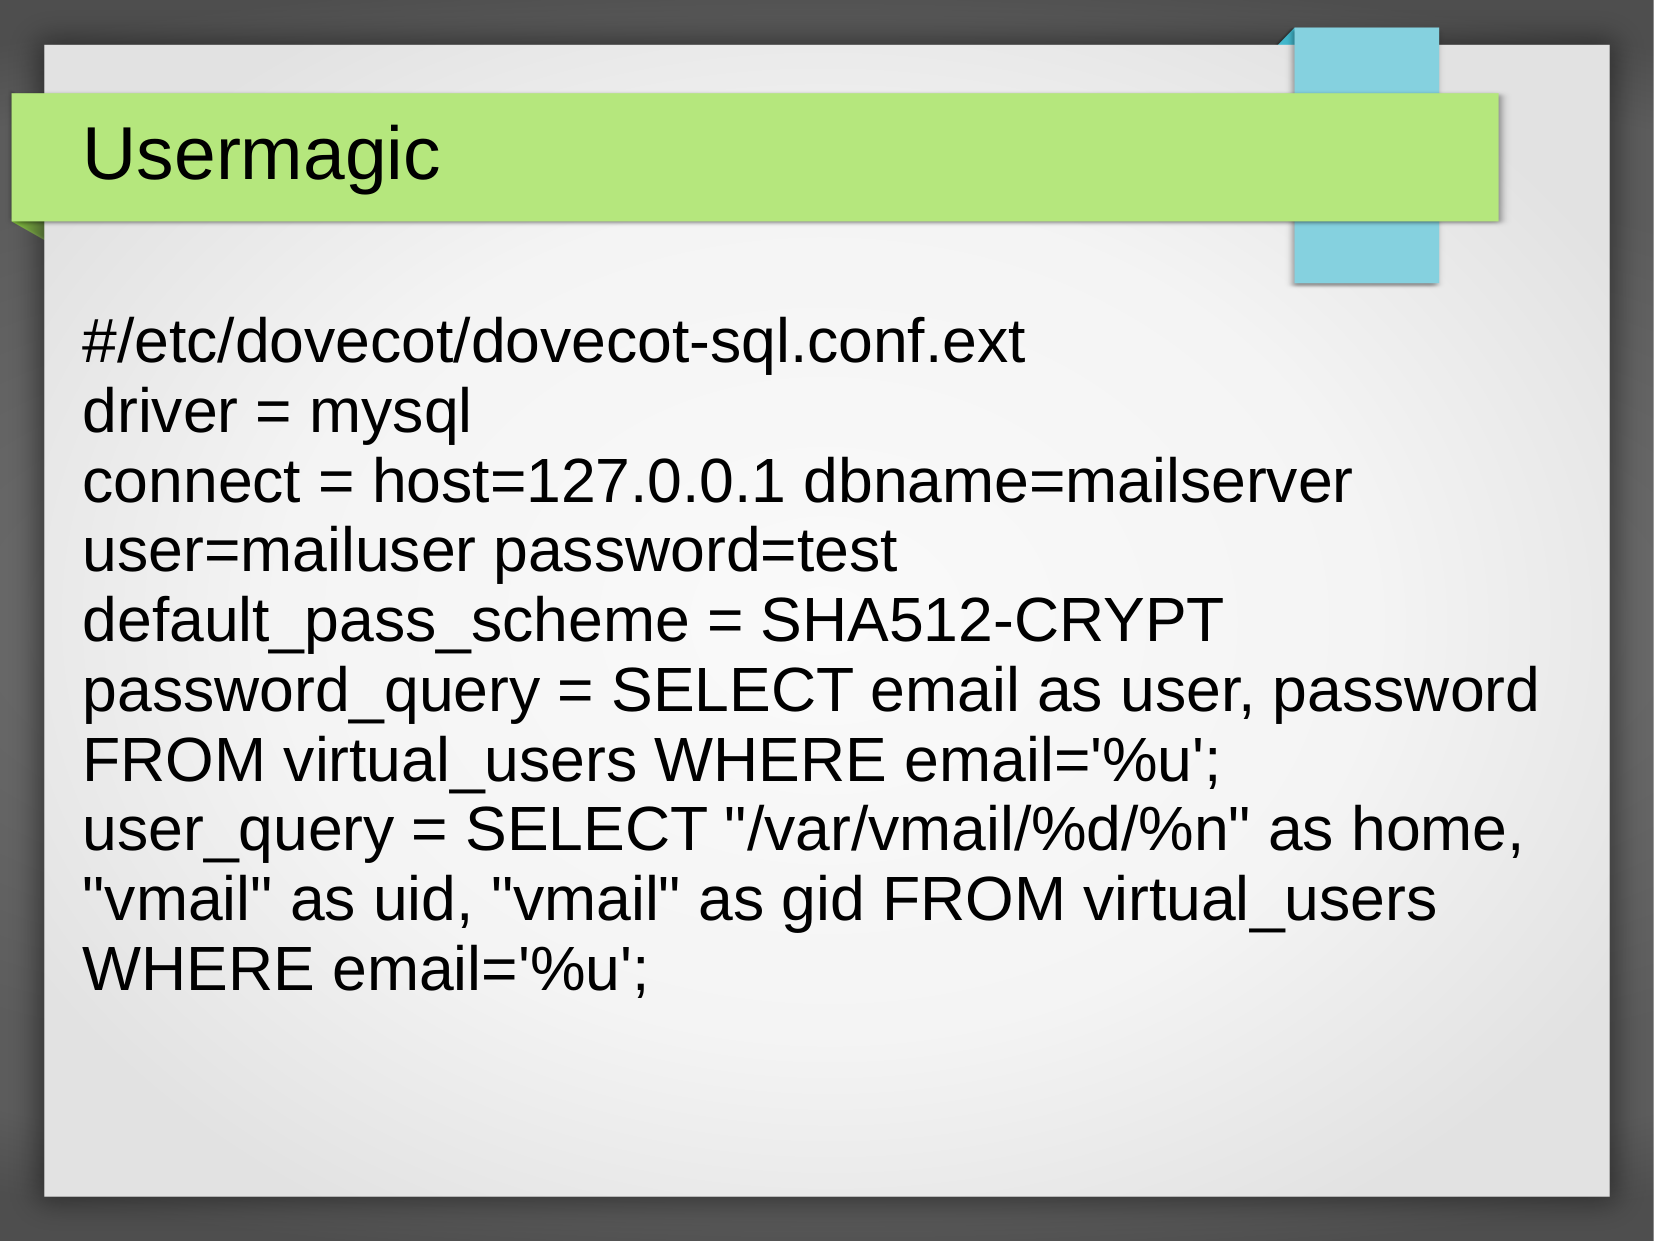

# Usermagic
#/etc/dovecot/dovecot-sql.conf.ext
driver = mysql
connect = host=127.0.0.1 dbname=mailserver user=mailuser password=test
default_pass_scheme = SHA512-CRYPT
password_query = SELECT email as user, password FROM virtual_users WHERE email='%u';
user_query = SELECT "/var/vmail/%d/%n" as home, "vmail" as uid, "vmail" as gid FROM virtual_users WHERE email='%u';